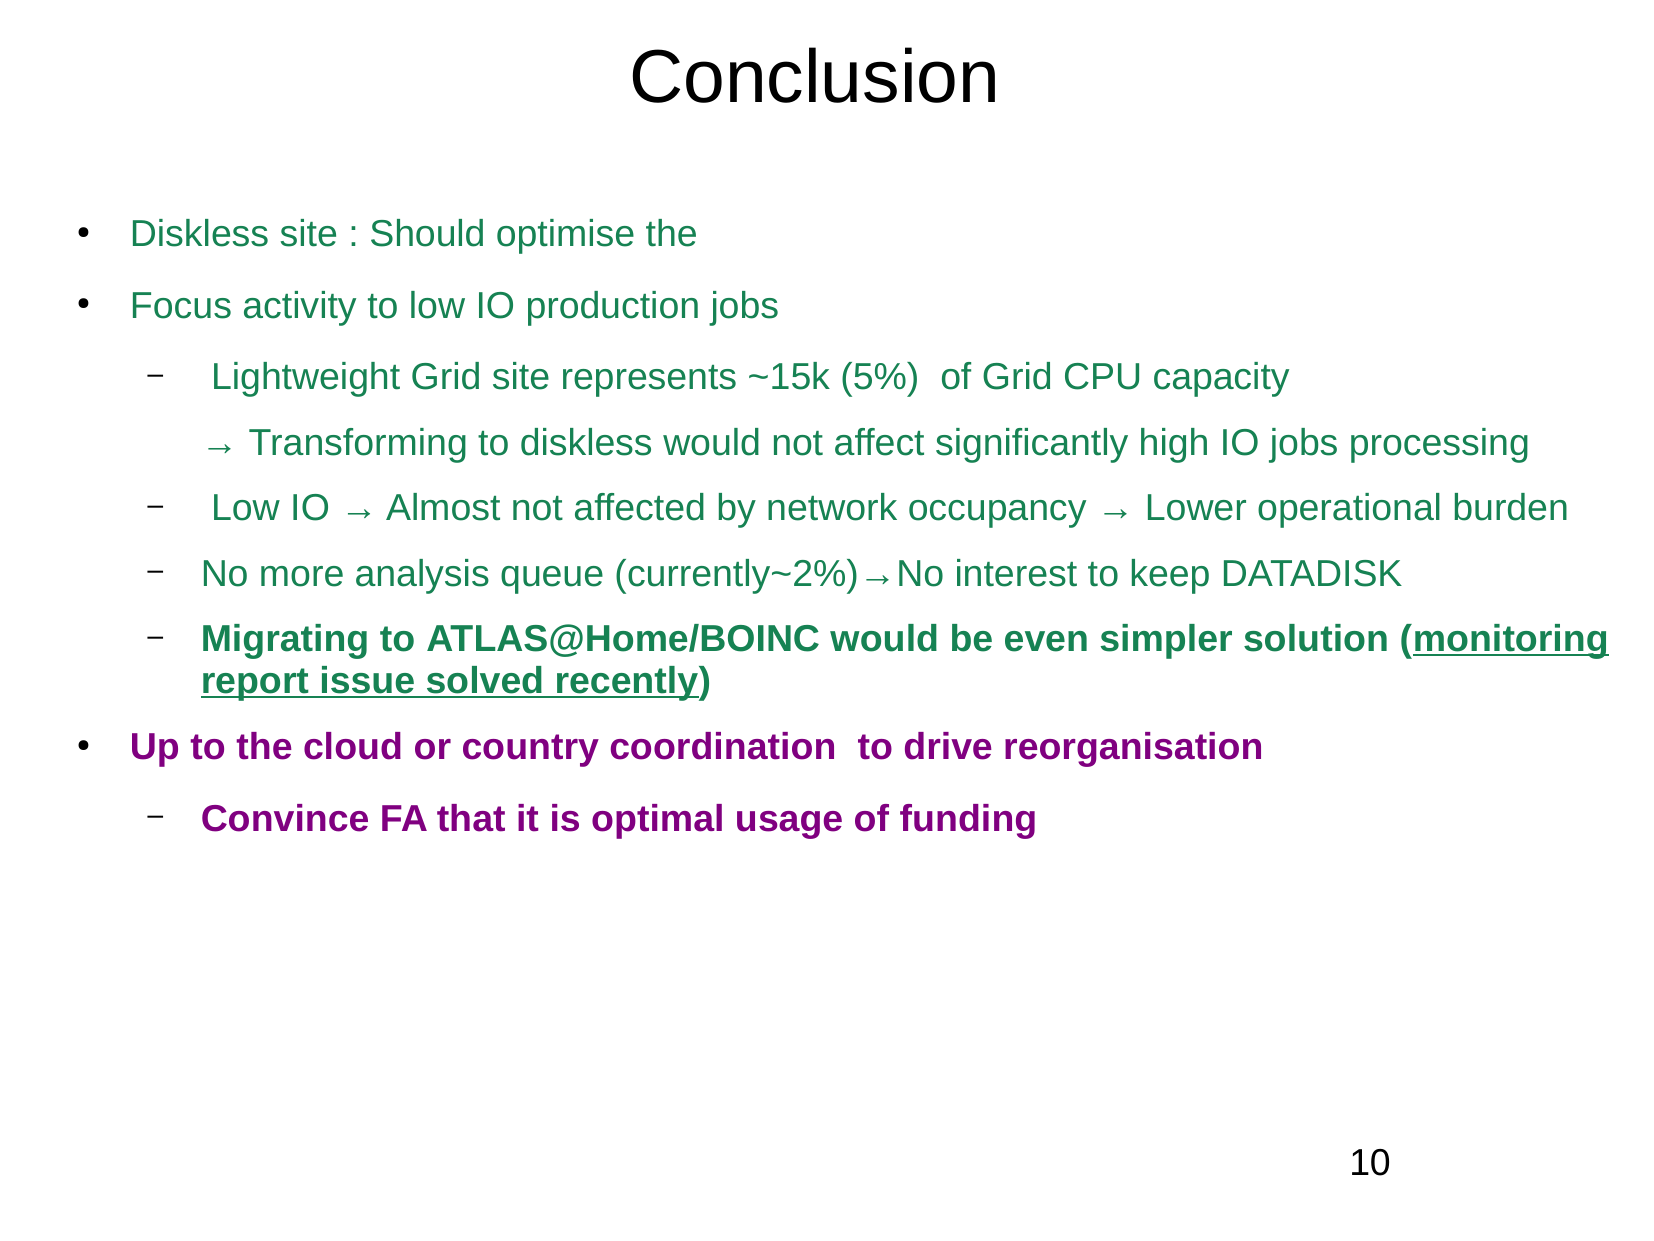

# Conclusion
Diskless site : Should optimise the
Focus activity to low IO production jobs
 Lightweight Grid site represents ~15k (5%) of Grid CPU capacity
→ Transforming to diskless would not affect significantly high IO jobs processing
 Low IO → Almost not affected by network occupancy → Lower operational burden
No more analysis queue (currently~2%)→No interest to keep DATADISK
Migrating to ATLAS@Home/BOINC would be even simpler solution (monitoring report issue solved recently)
Up to the cloud or country coordination to drive reorganisation
Convince FA that it is optimal usage of funding